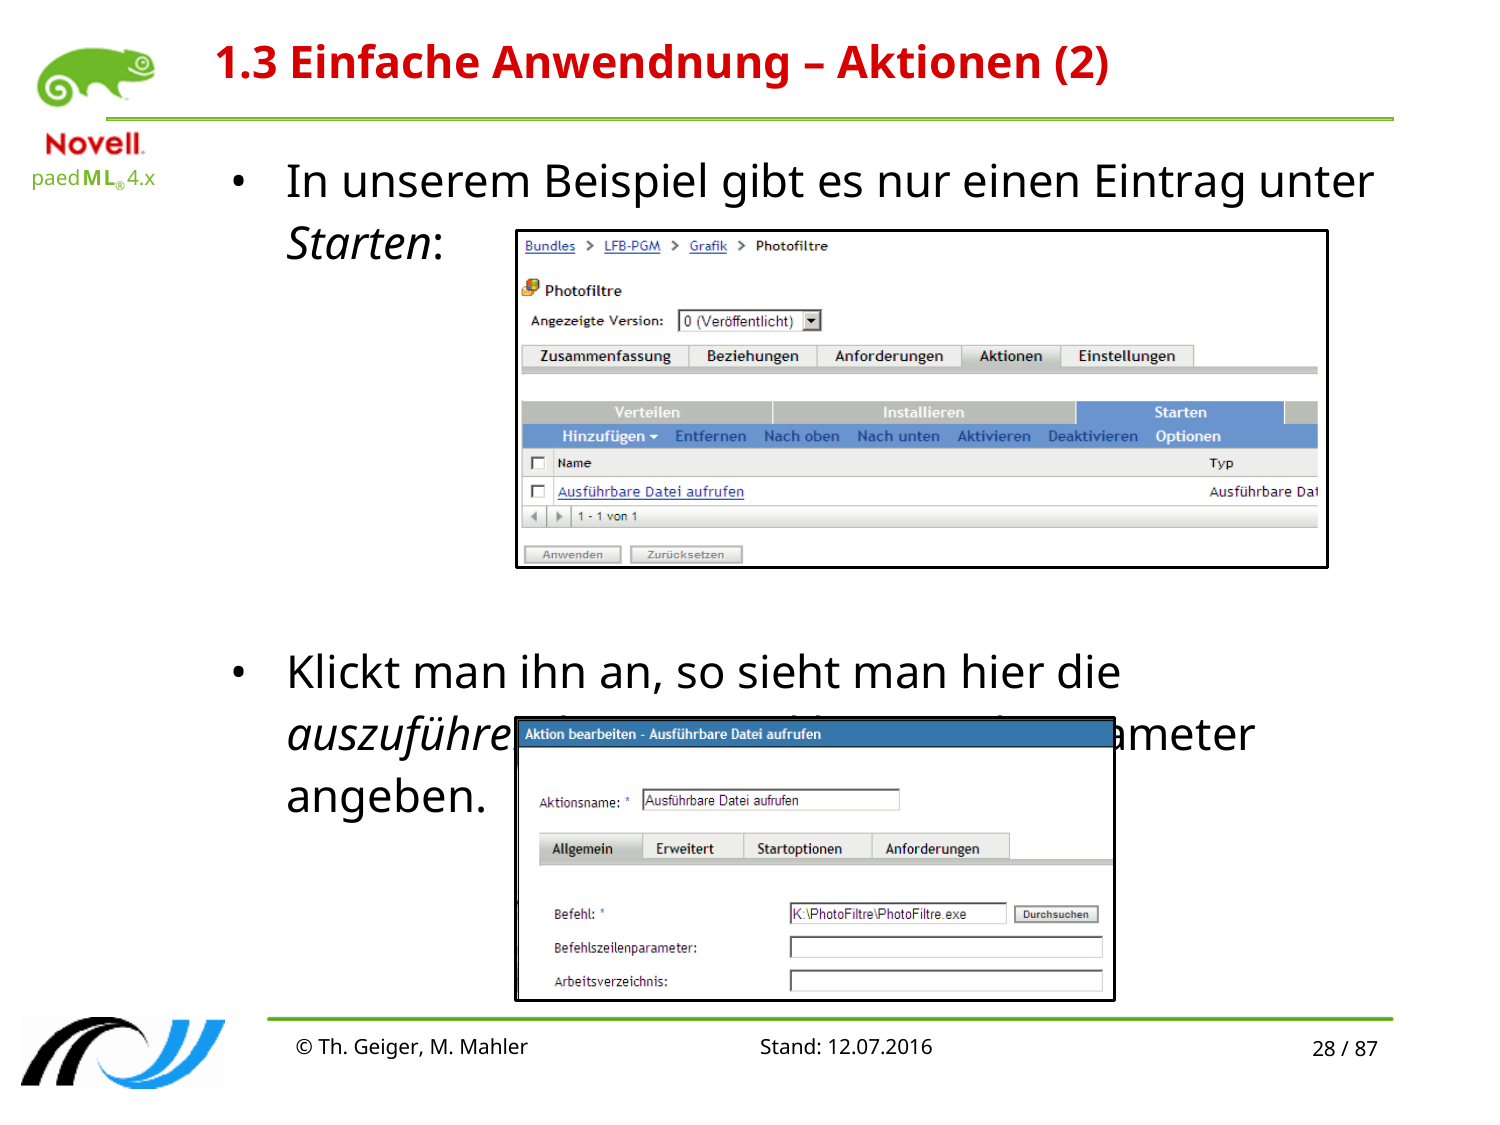

# 1.3 Einfache Anwendnung – Aktionen (2)
In unserem Beispiel gibt es nur einen Eintrag unter Starten:
Klickt man ihn an, so sieht man hier die auszuführende Datei und kann evtl. Parameter angeben.
© Th. Geiger, M. Mahler
12.07.2016
28